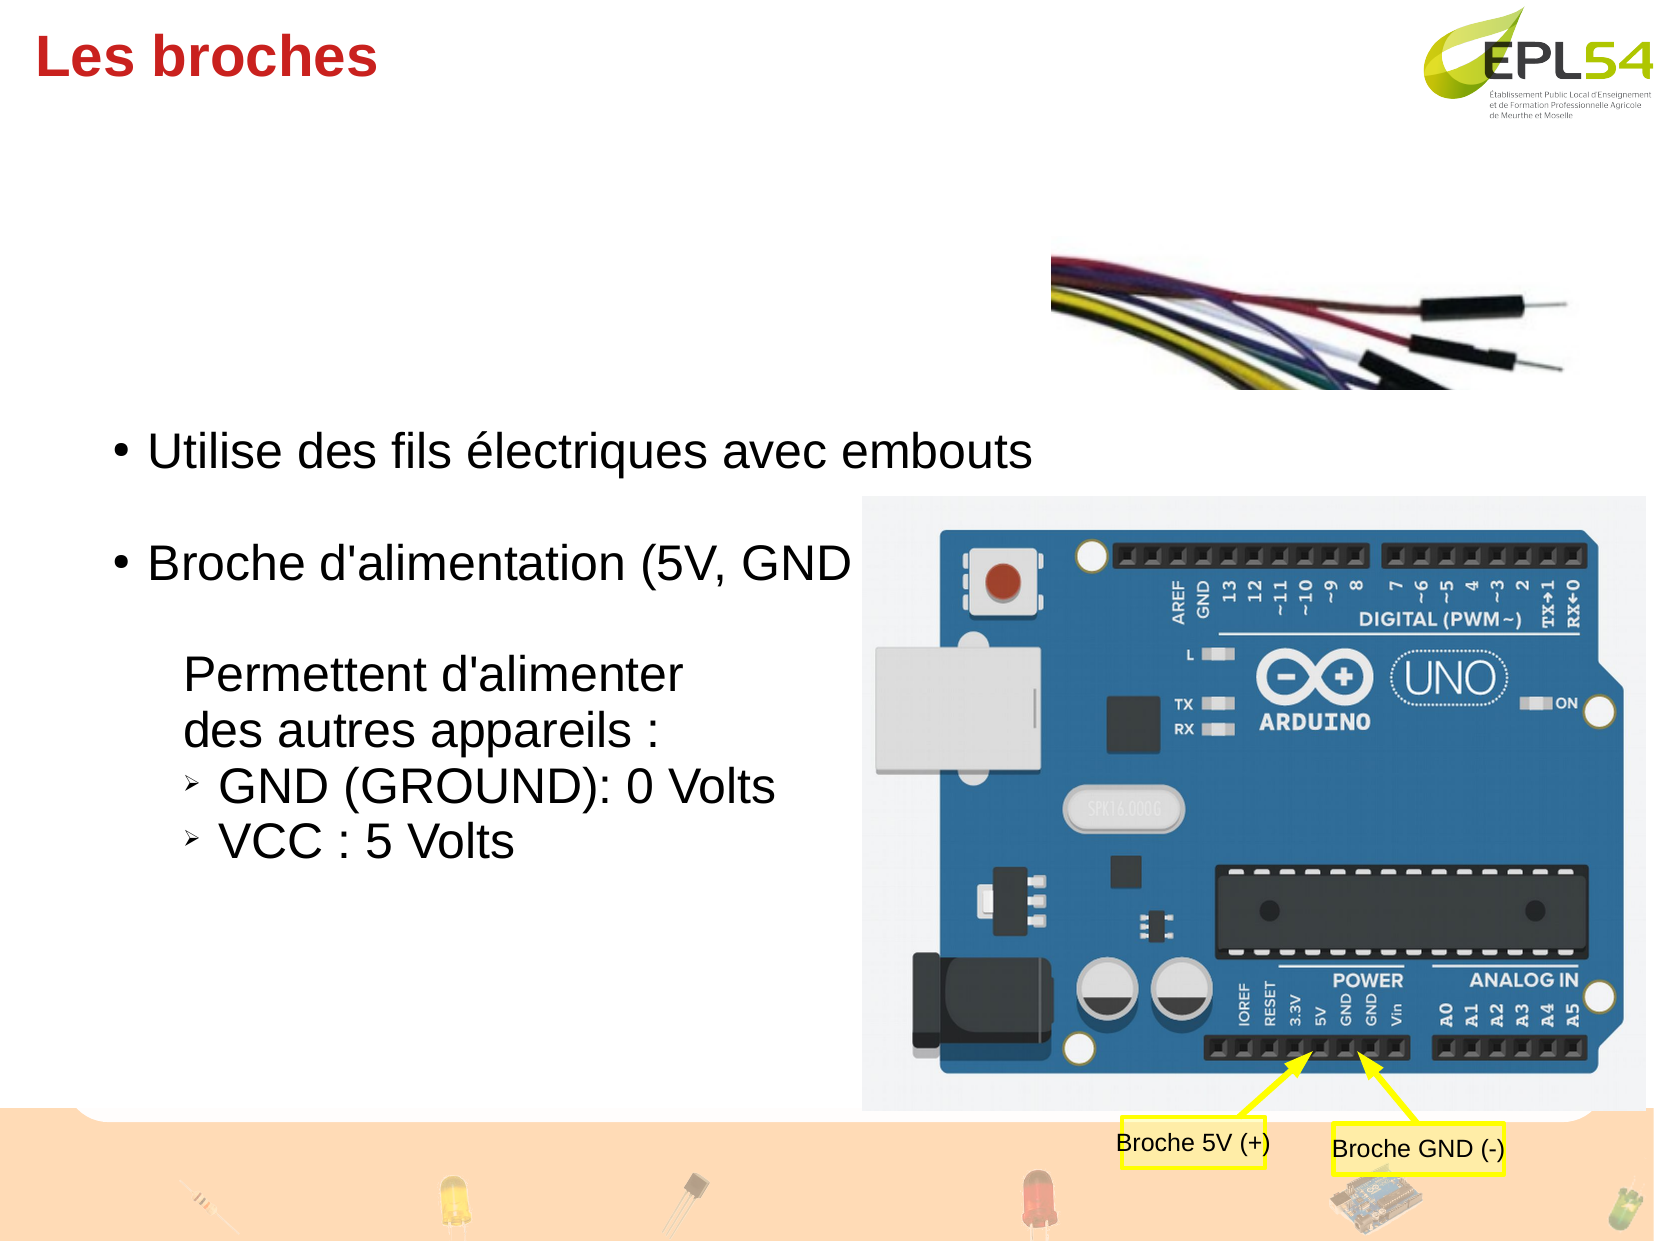

# Les broches
Utilise des fils électriques avec embouts
Broche d'alimentation (5V, GND et 3,3V):
Permettent d'alimenter
des autres appareils :
GND (GROUND): 0 Volts
VCC : 5 Volts
Broche 5V (+)
Broche GND (-)